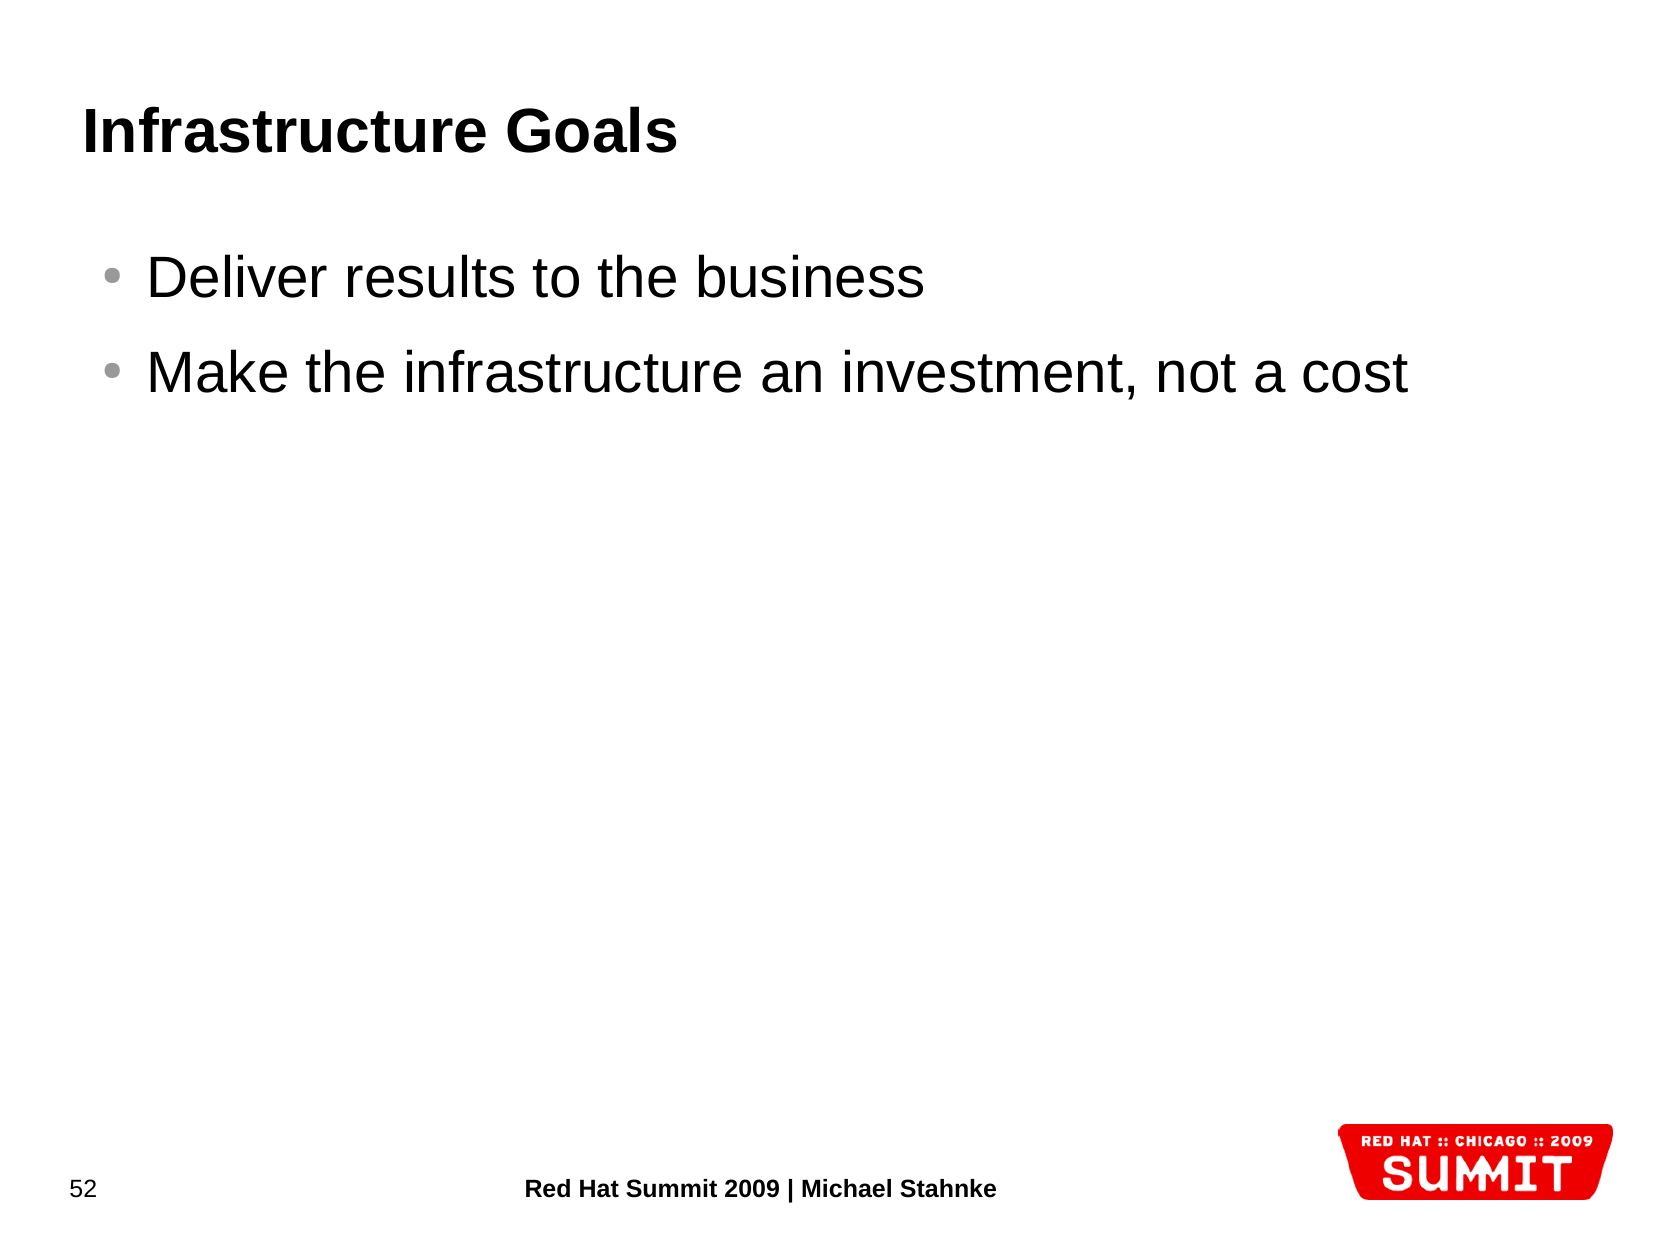

# Infrastructure Goals
Deliver results to the business
Make the infrastructure an investment, not a cost